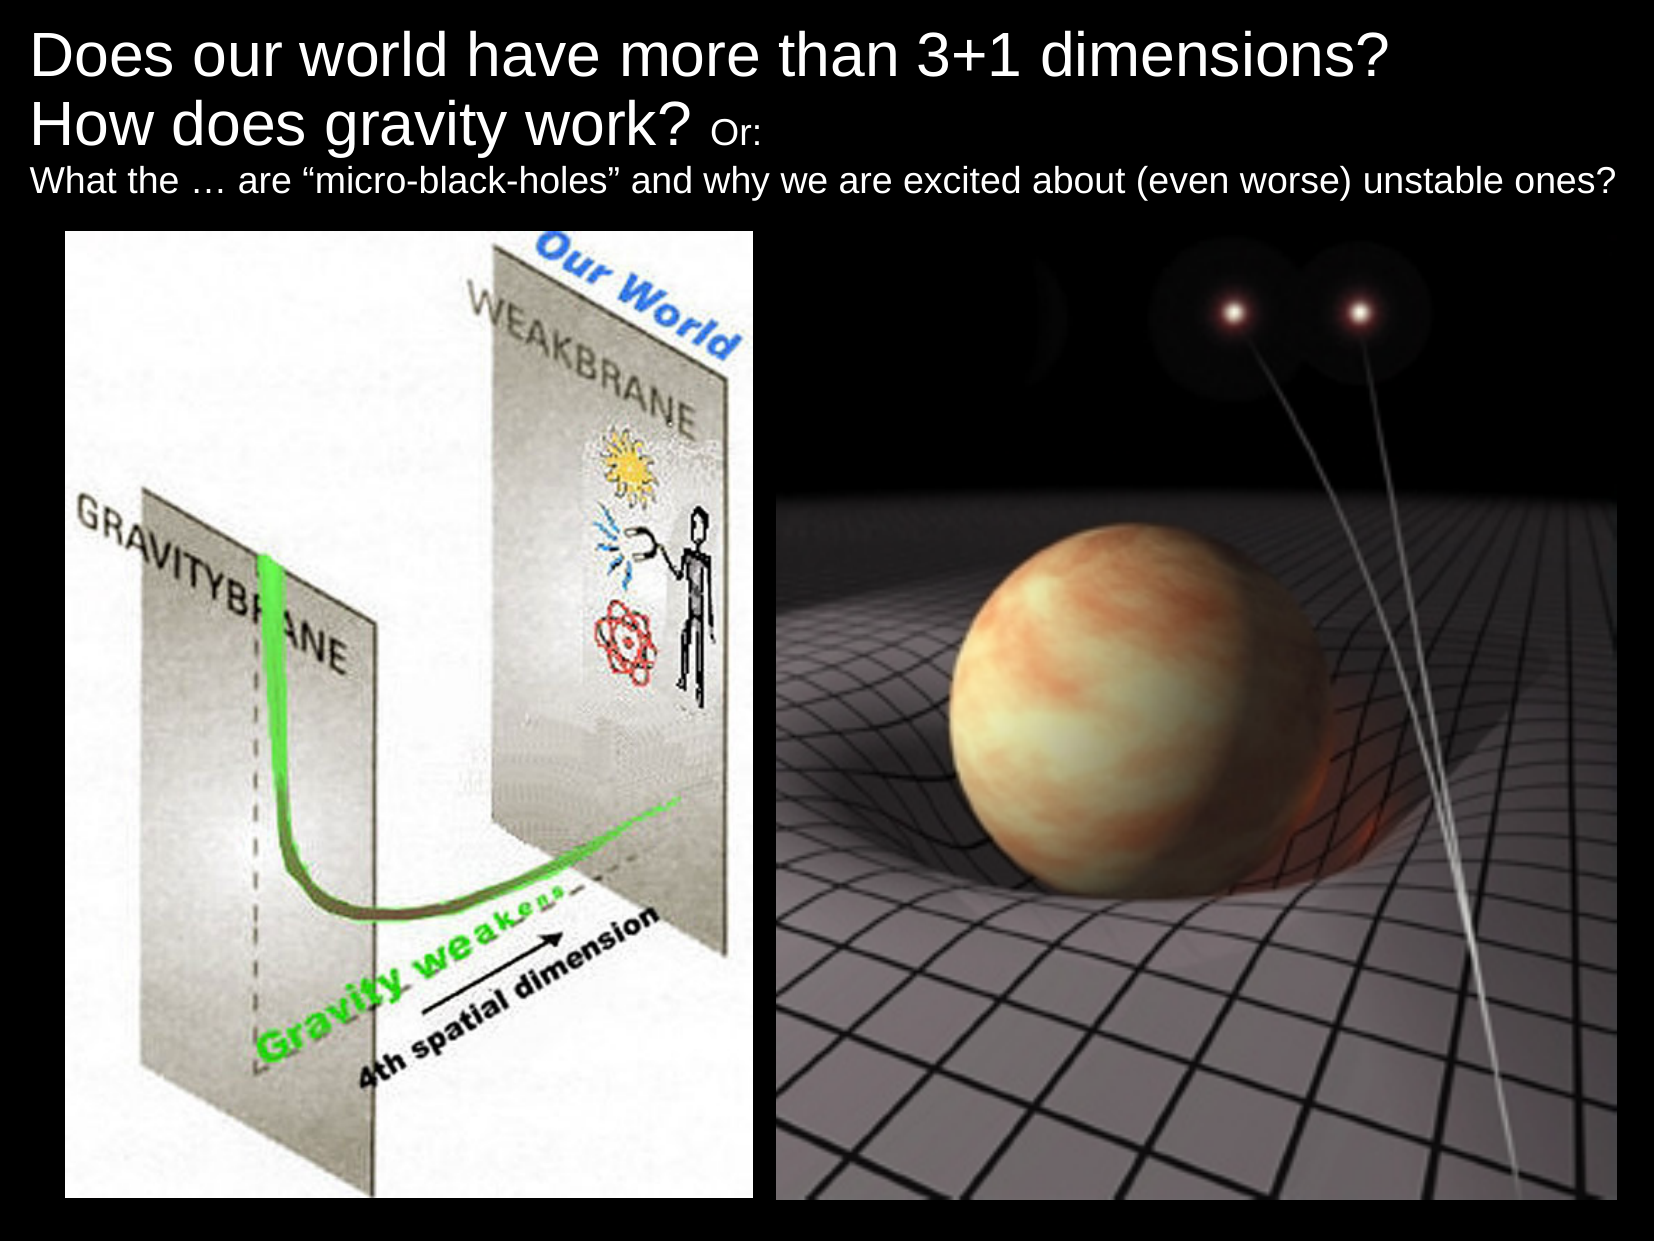

Does our world have more than 3+1 dimensions?
How does gravity work? Or:
What the … are “micro-black-holes” and why we are excited about (even worse) unstable ones?